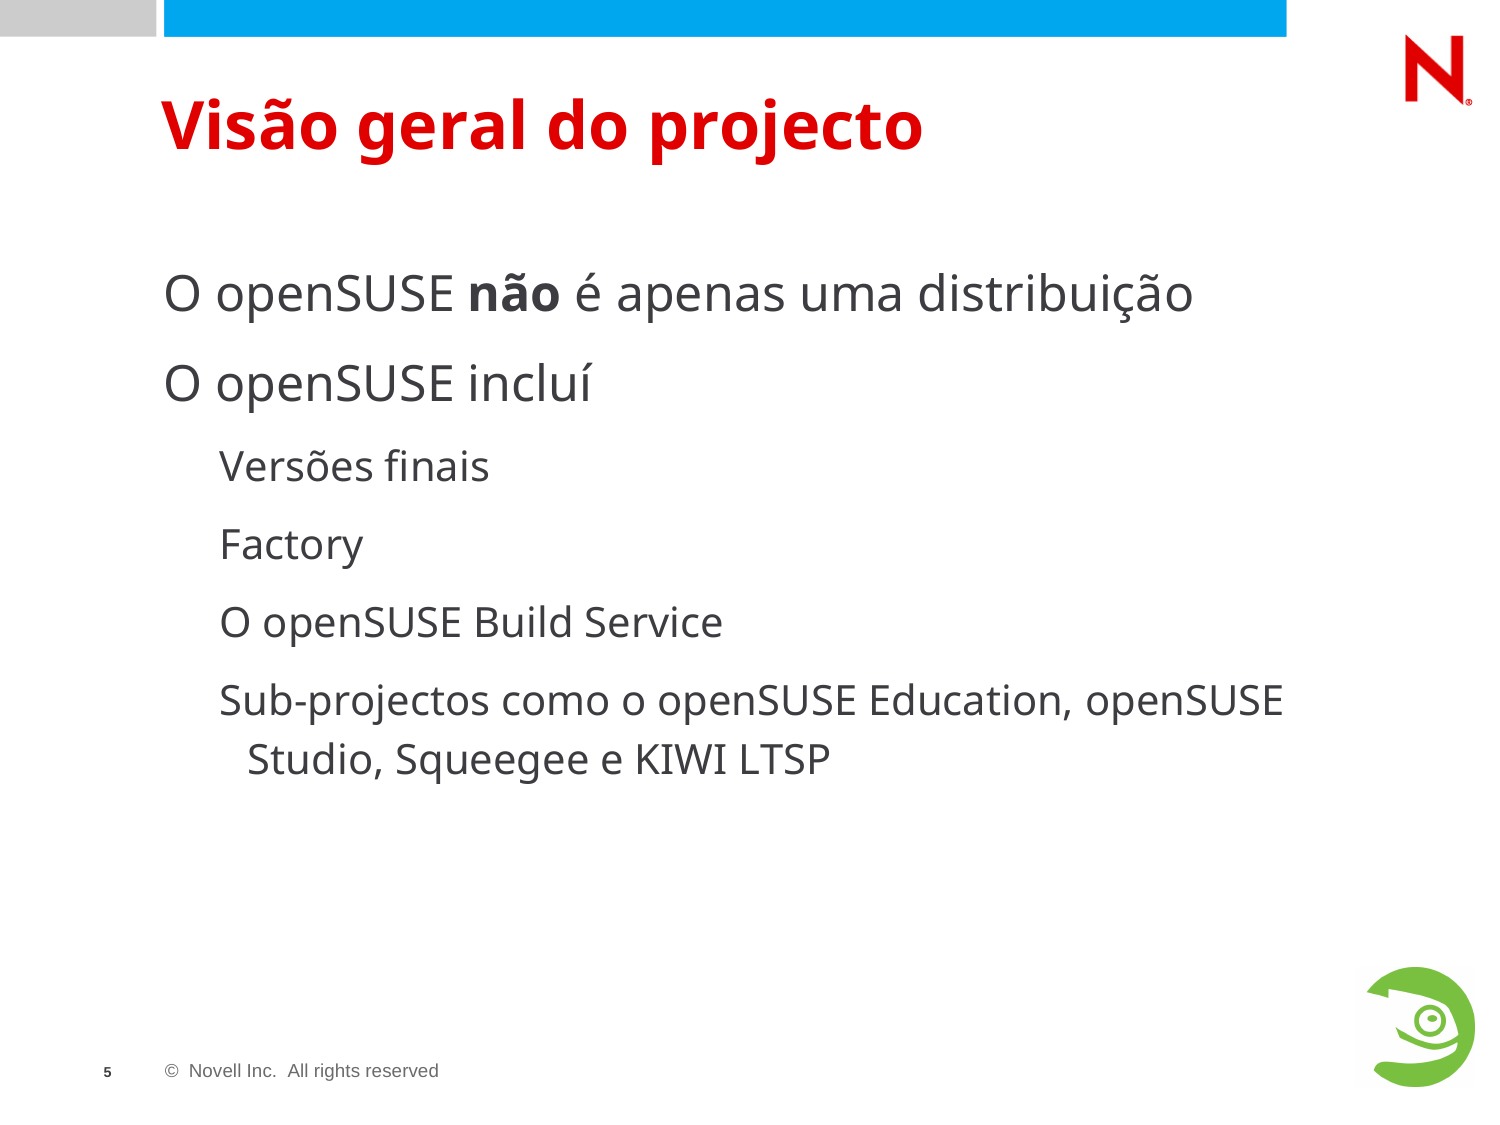

# Visão geral do projecto
O openSUSE não é apenas uma distribuição
O openSUSE incluí
Versões finais
Factory
O openSUSE Build Service
Sub-projectos como o openSUSE Education, openSUSE Studio, Squeegee e KIWI LTSP